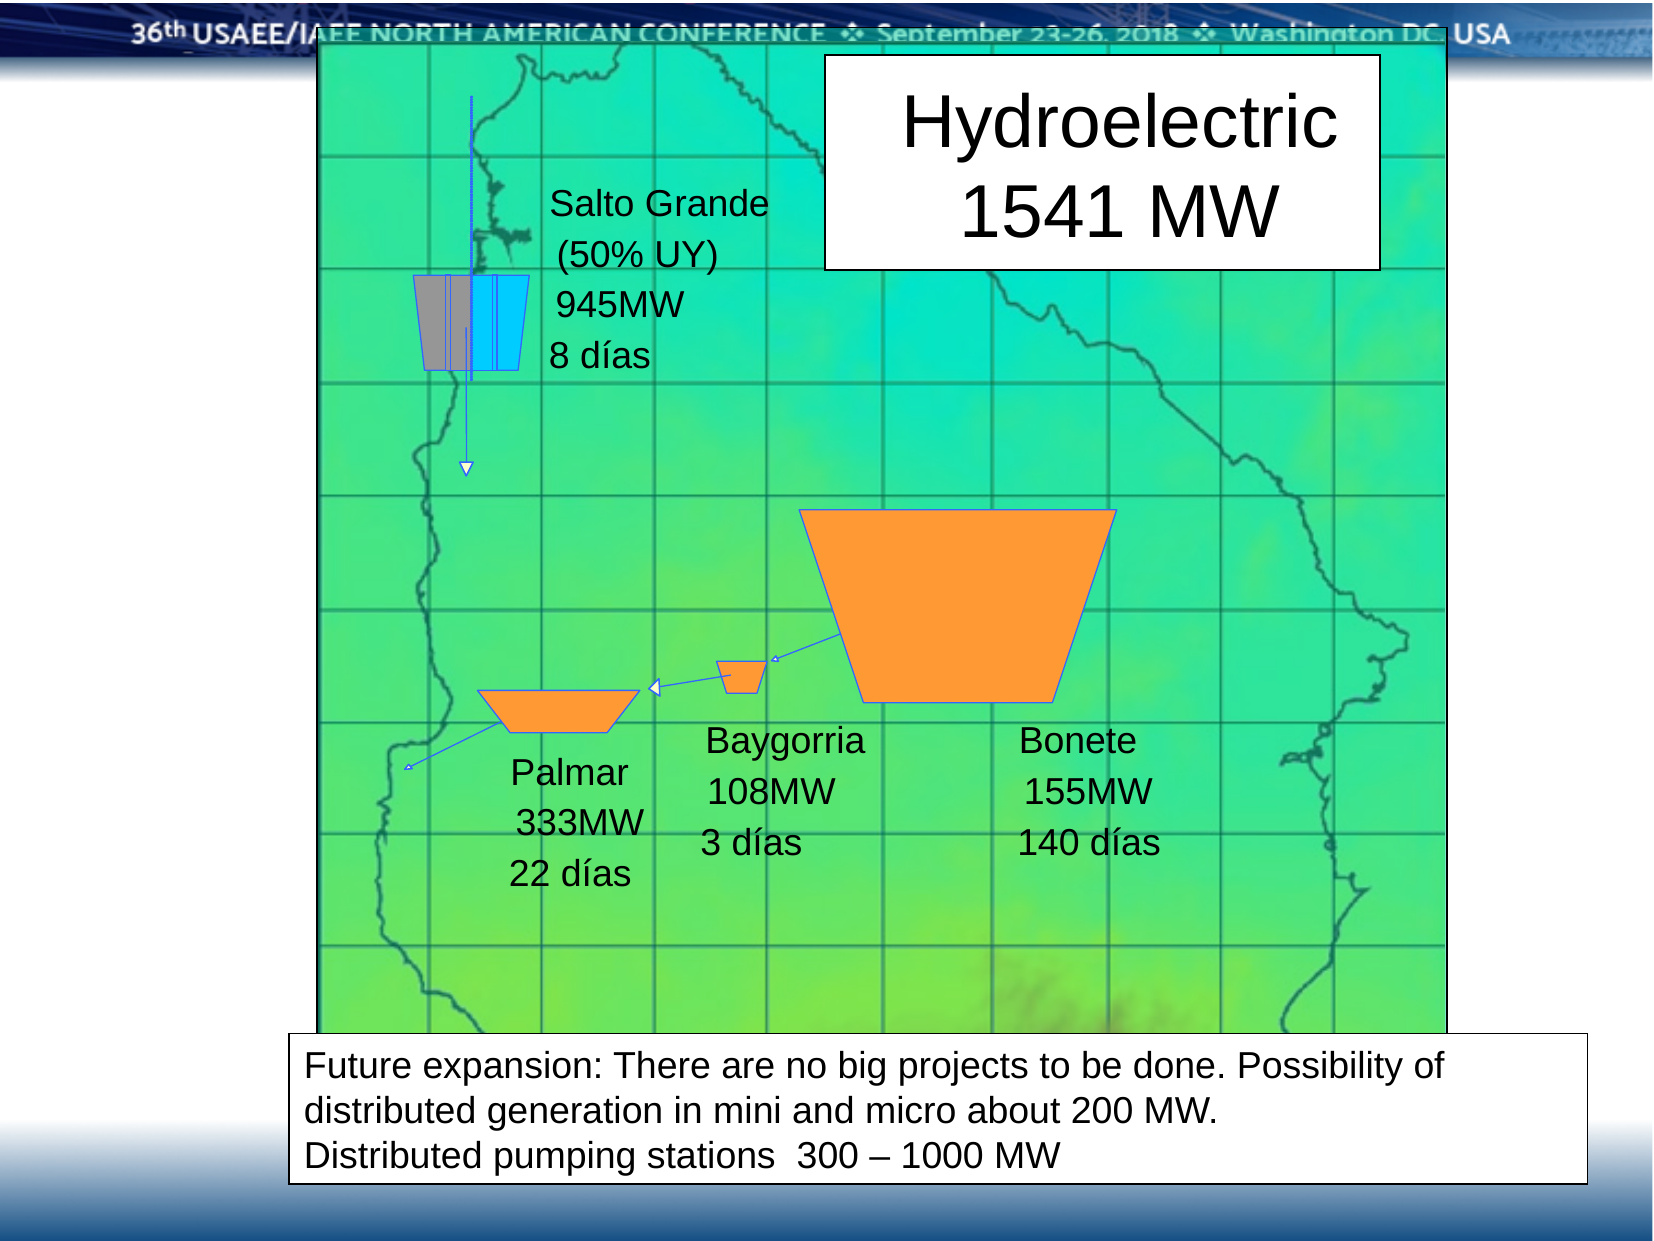

# Hydroelectric 1541 MW
Salto Grande
(50% UY)
945MW
8 días
Baygorria
108MW
3 días
Bonete
155MW
140 días
Palmar
333MW
22 días
Future expansion: There are no big projects to be done. Possibility of distributed generation in mini and micro about 200 MW.
Distributed pumping stations 300 – 1000 MW